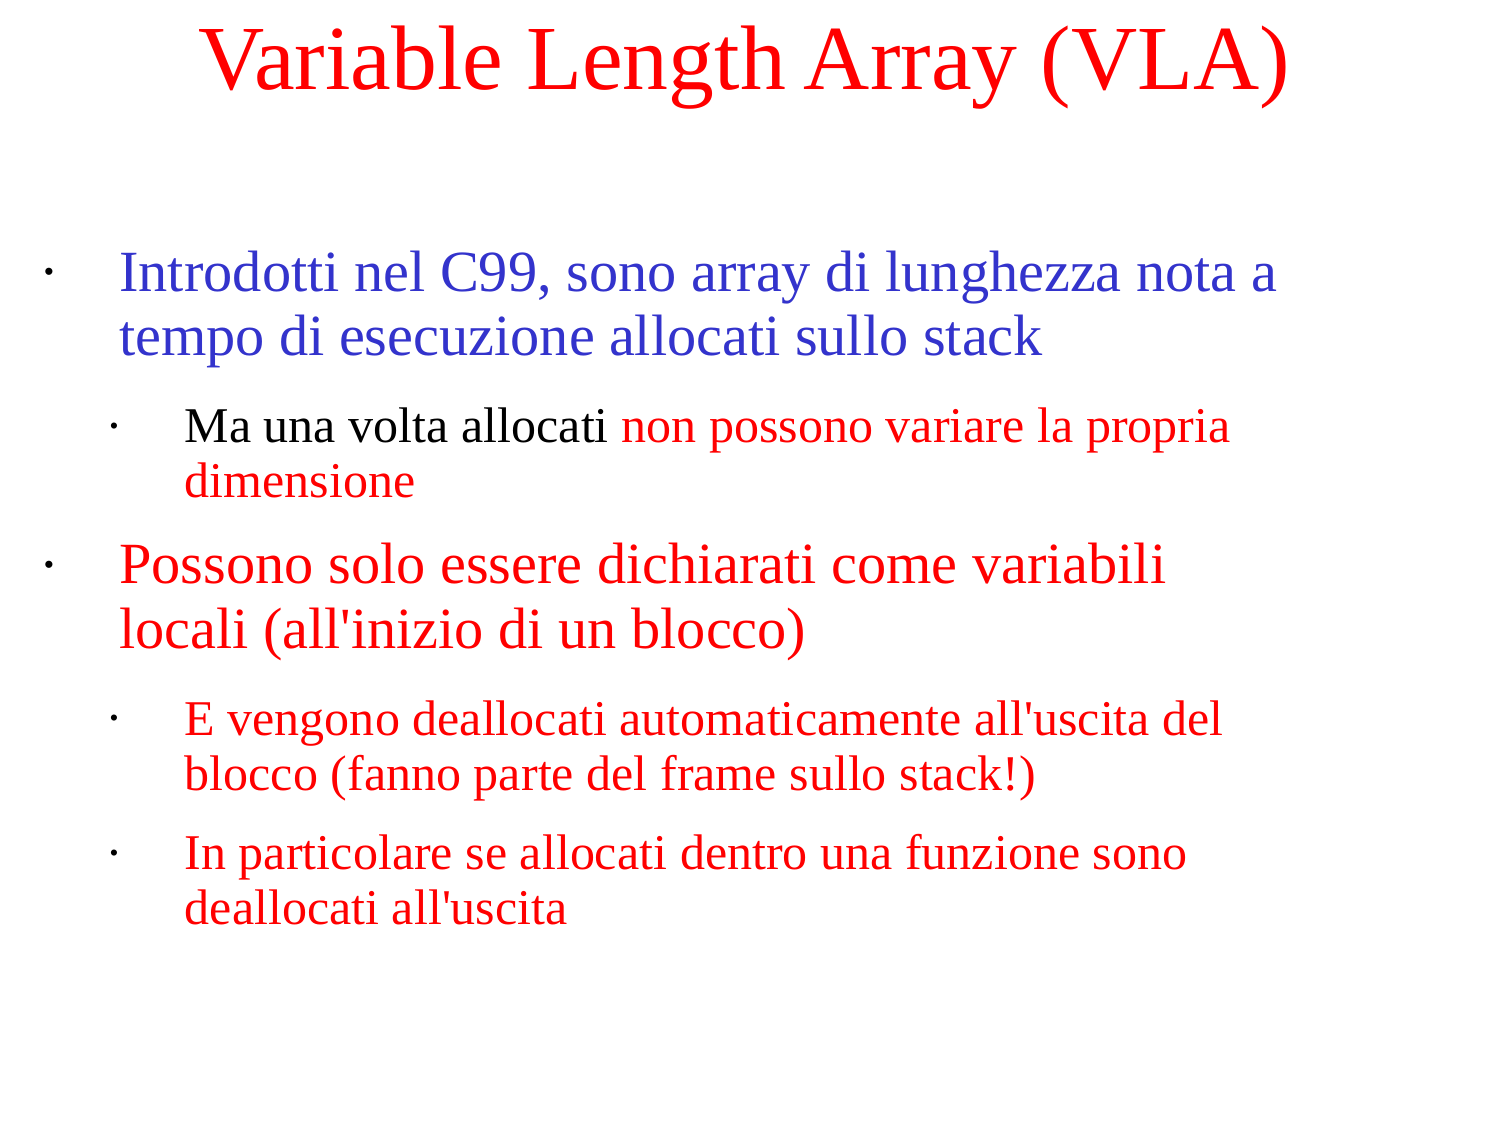

# Variable Length Array (VLA)
Introdotti nel C99, sono array di lunghezza nota a tempo di esecuzione allocati sullo stack
Ma una volta allocati non possono variare la propria dimensione
Possono solo essere dichiarati come variabili locali (all'inizio di un blocco)
E vengono deallocati automaticamente all'uscita del blocco (fanno parte del frame sullo stack!)
In particolare se allocati dentro una funzione sono deallocati all'uscita